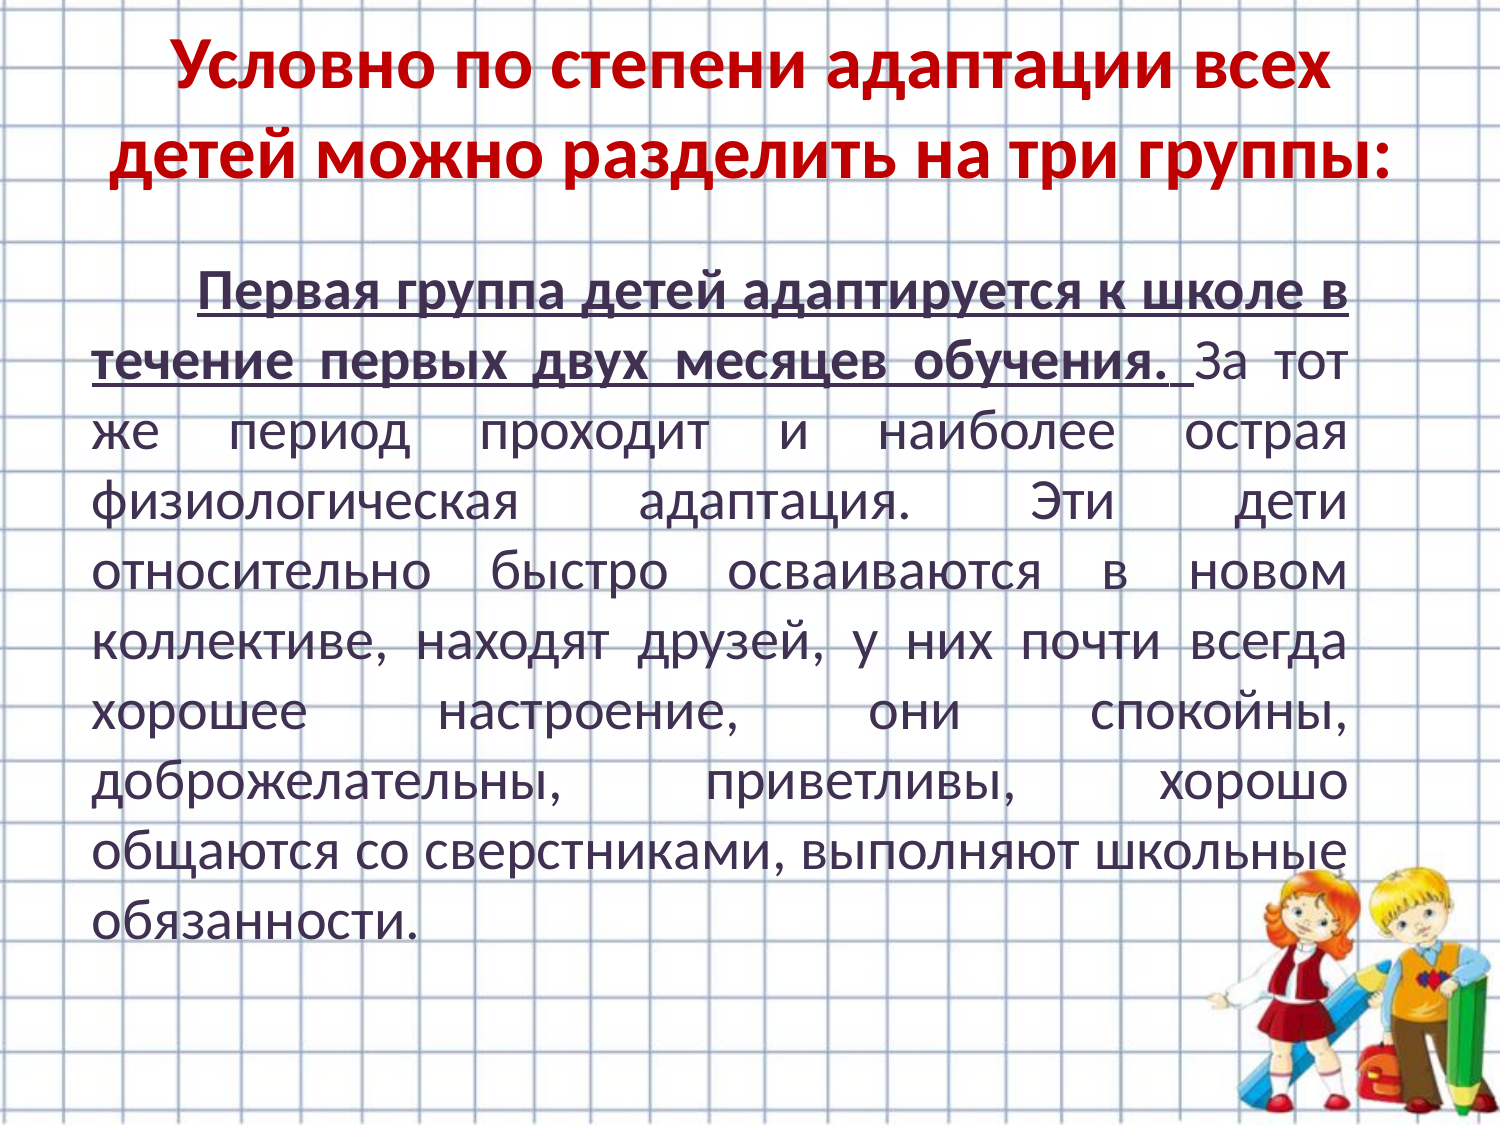

Условно по степени адаптации всех детей можно разделить на три группы:
# Первая группа детей адаптируется к школе в течение первых двух месяцев обучения. За тот же период проходит и наиболее острая физиологическая адаптация. Эти дети относительно быстро осваиваются в новом коллективе, находят друзей, у них почти всегда хорошее настроение, они спокойны, доброжелательны, приветливы, хорошо общаются со сверстниками, выполняют школьные обязанности.